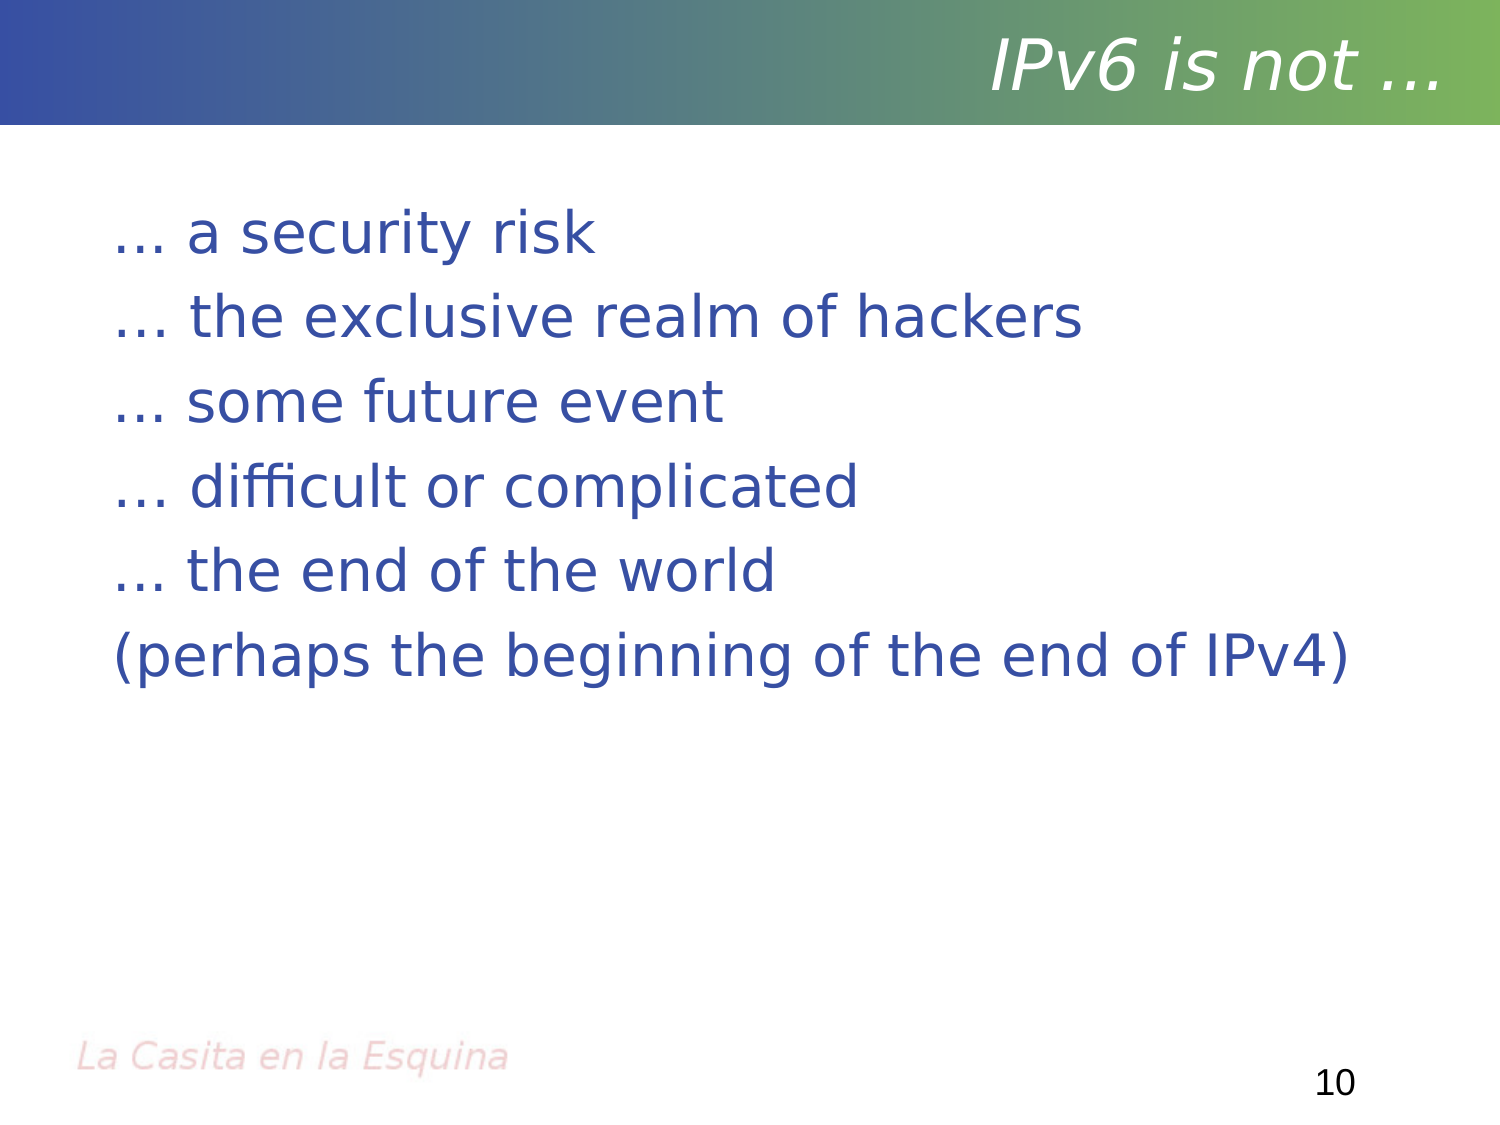

# IPv6 is not ...
... a security risk
… the exclusive realm of hackers
... some future event
… difficult or complicated
... the end of the world
(perhaps the beginning of the end of IPv4)
10